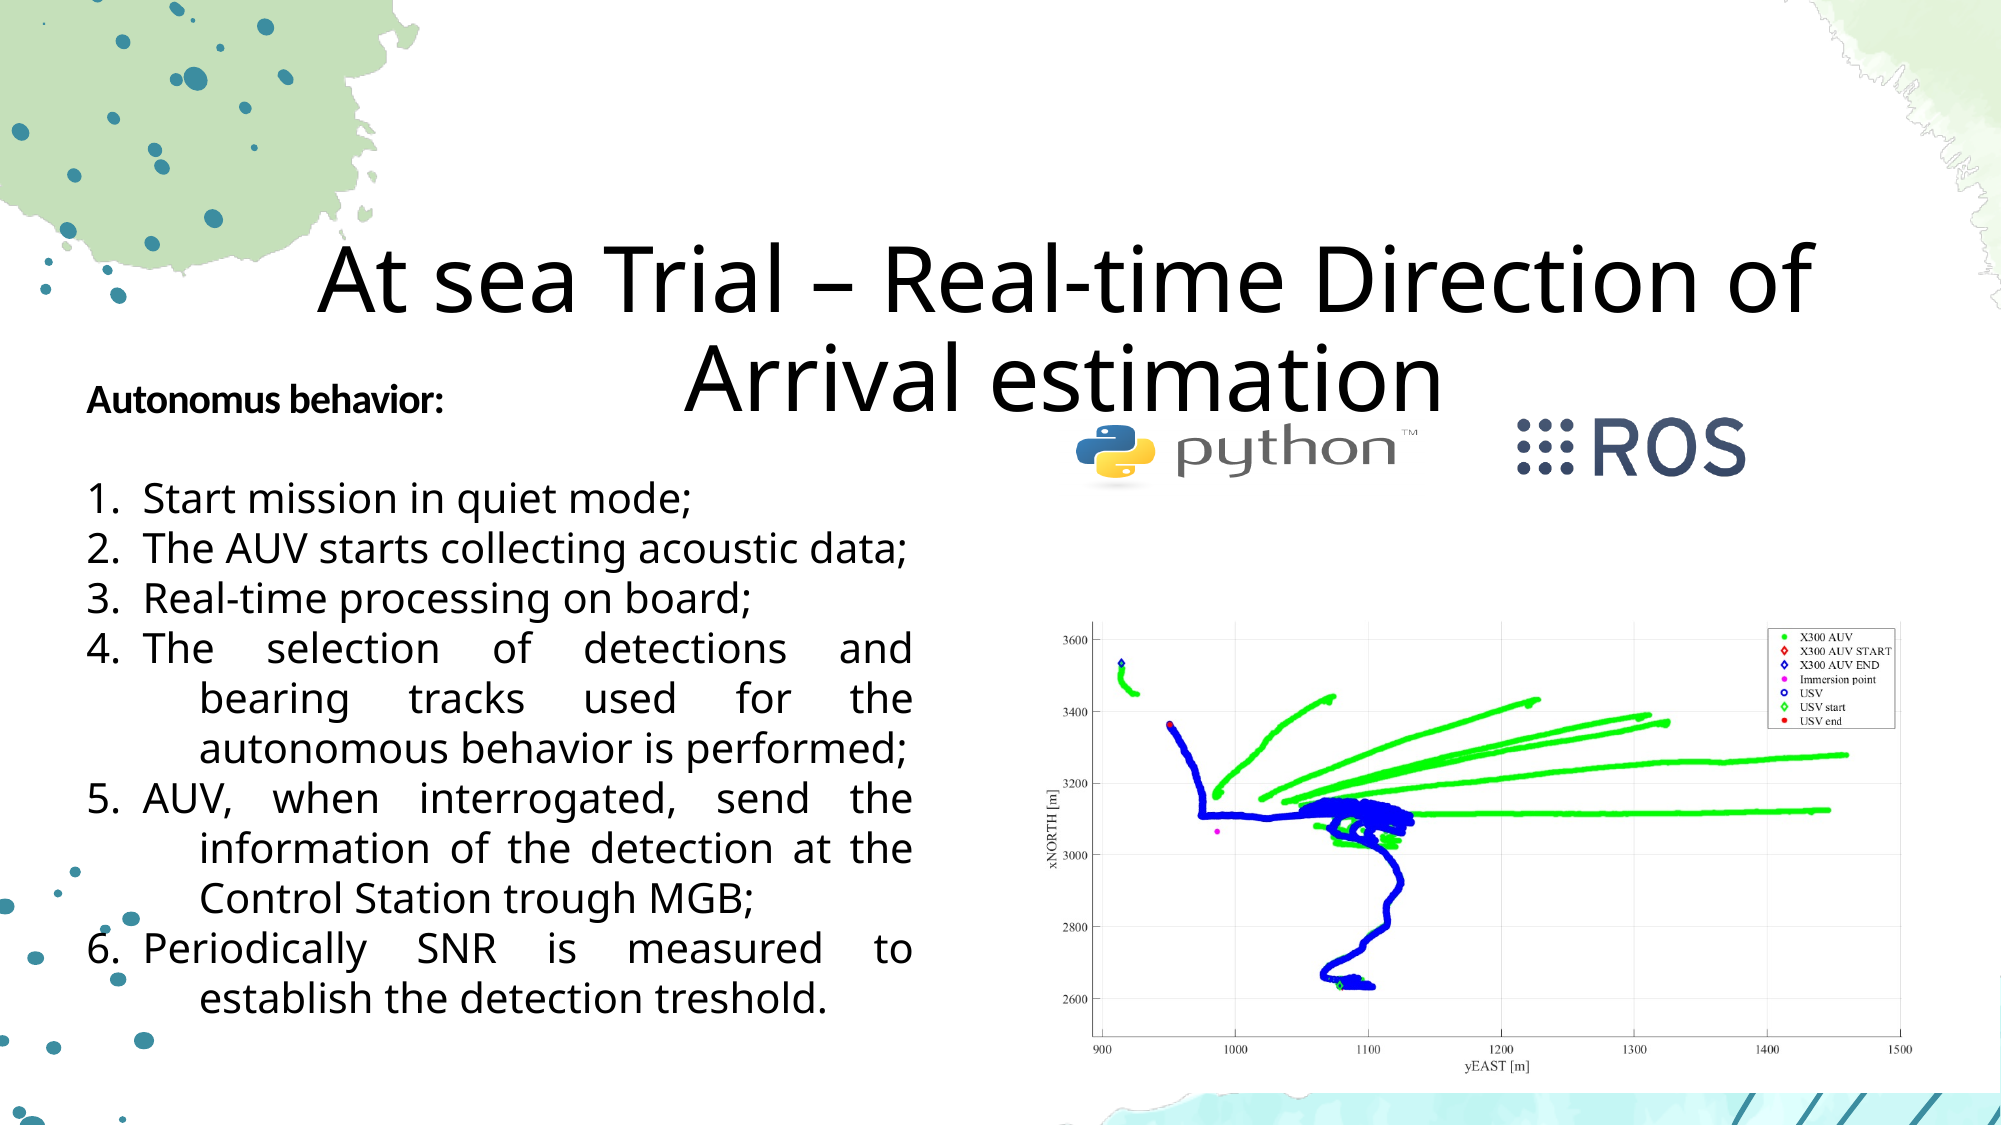

# At sea Trial – Real-time Direction of Arrival estimation
Autonomus behavior:
Start mission in quiet mode;
The AUV starts collecting acoustic data;
Real-time processing on board;
The selection of detections and bearing tracks used for the autonomous behavior is performed;
AUV, when interrogated, send the information of the detection at the Control Station trough MGB;
Periodically SNR is measured to establish the detection treshold.